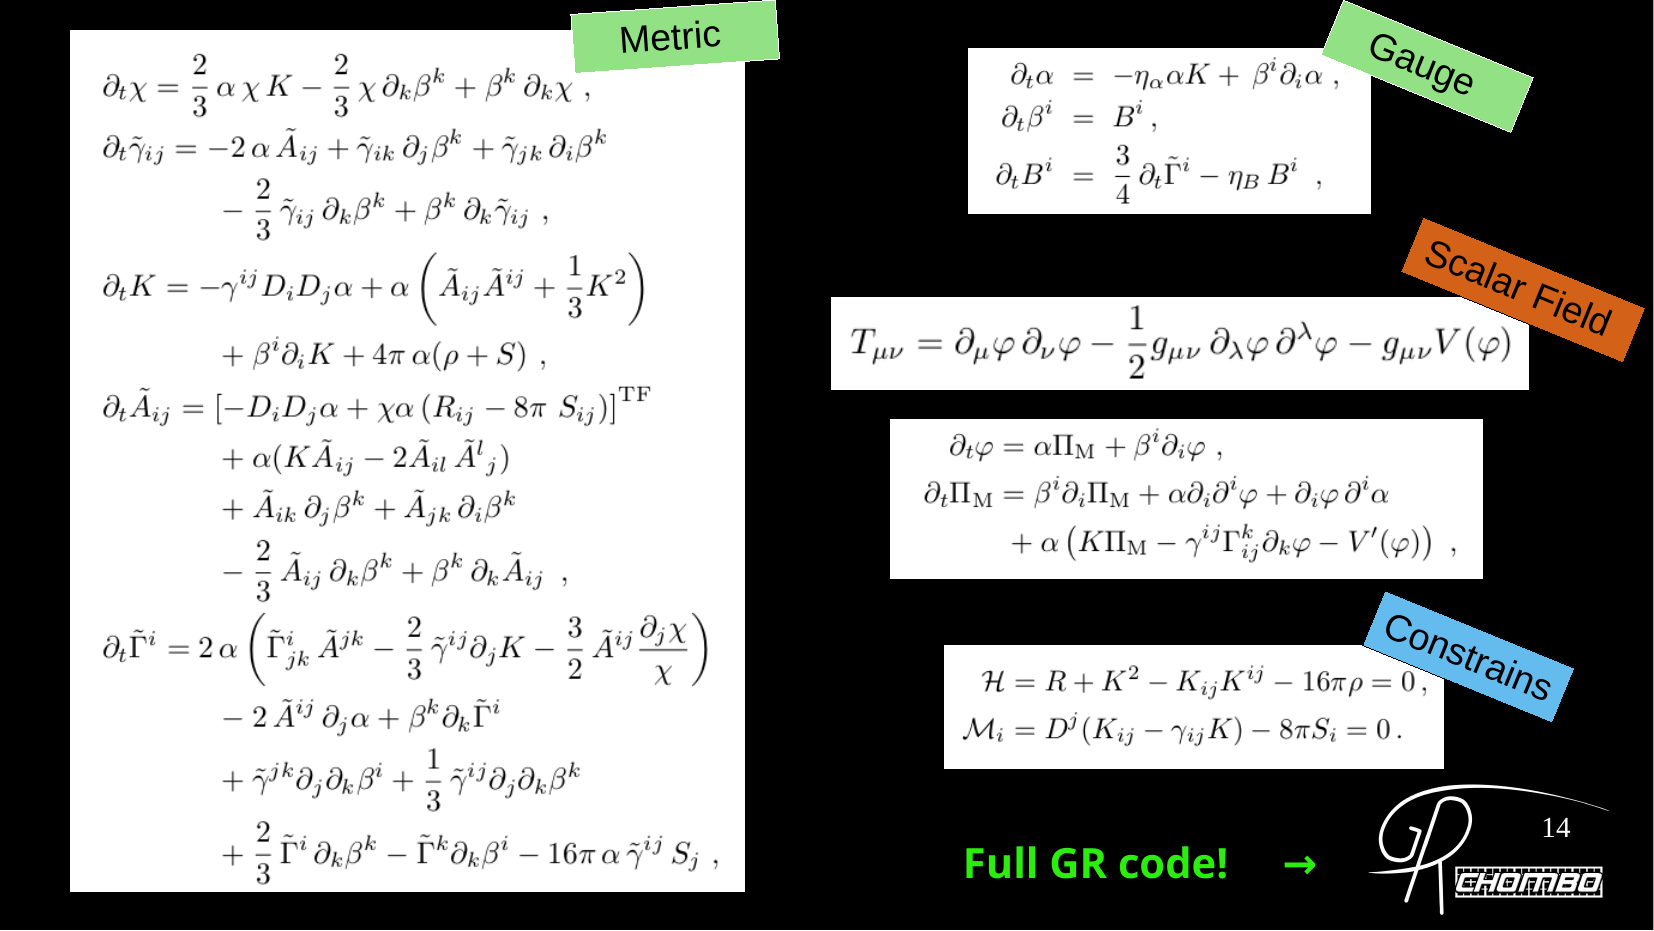

Metric
Gauge
Scalar Field
Constrains
14
Full GR code! →